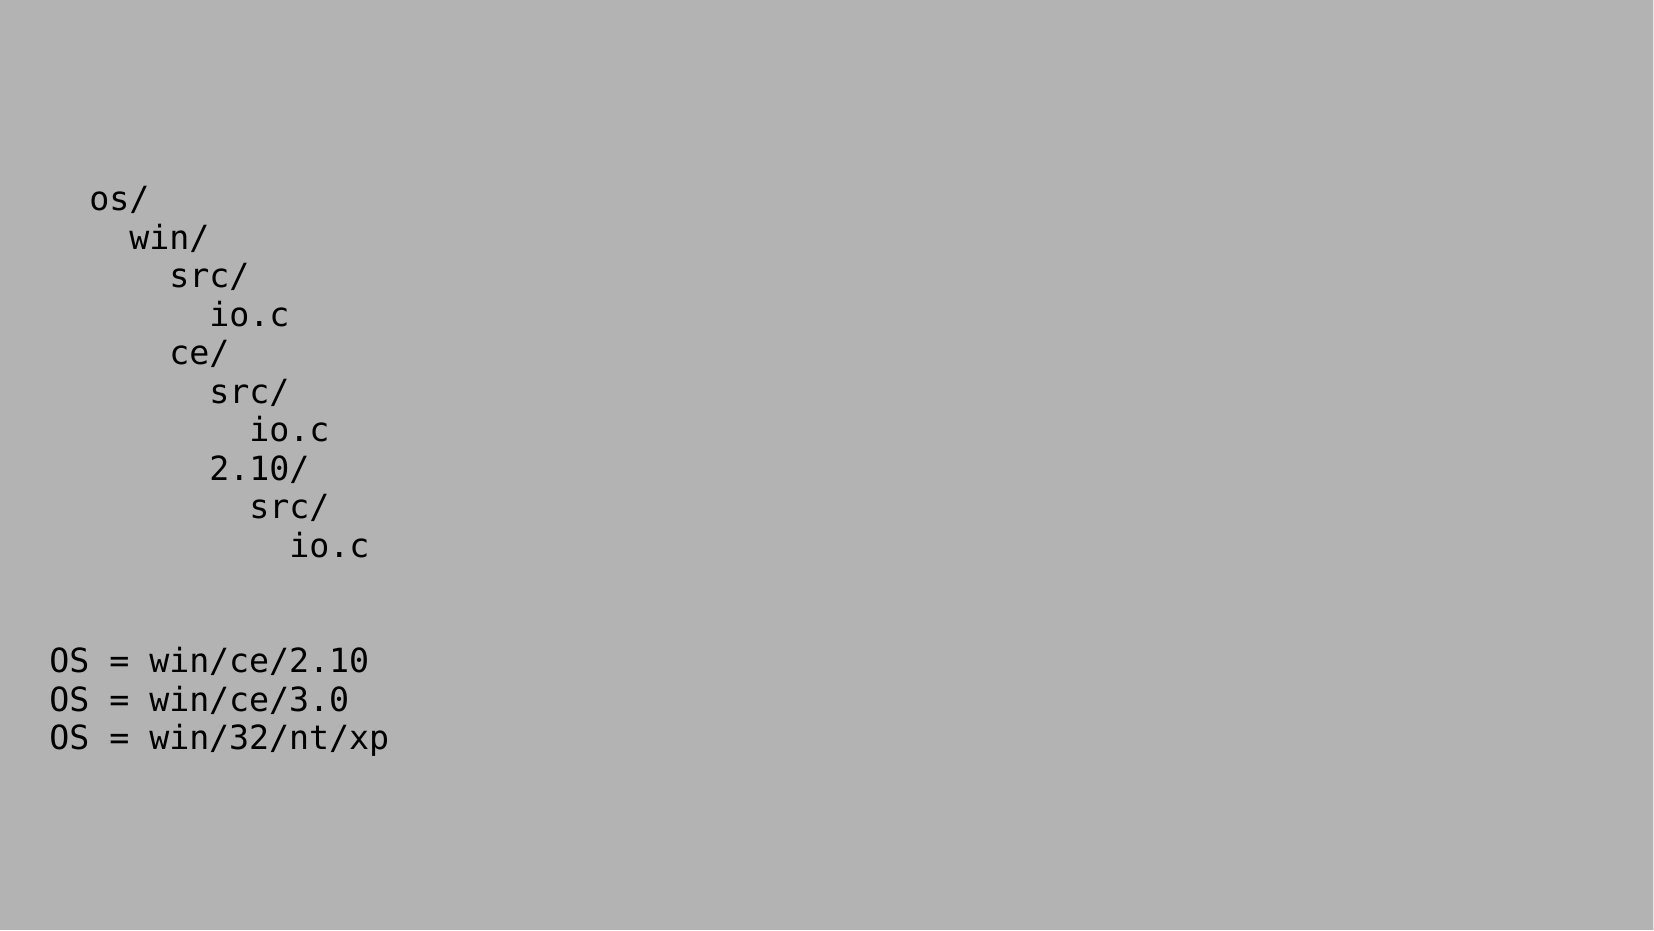

# os/
 win/
 src/
 io.c
 ce/
 src/
 io.c
 2.10/
 src/
 io.c
OS = win/ce/2.10
OS = win/ce/3.0
OS = win/32/nt/xp